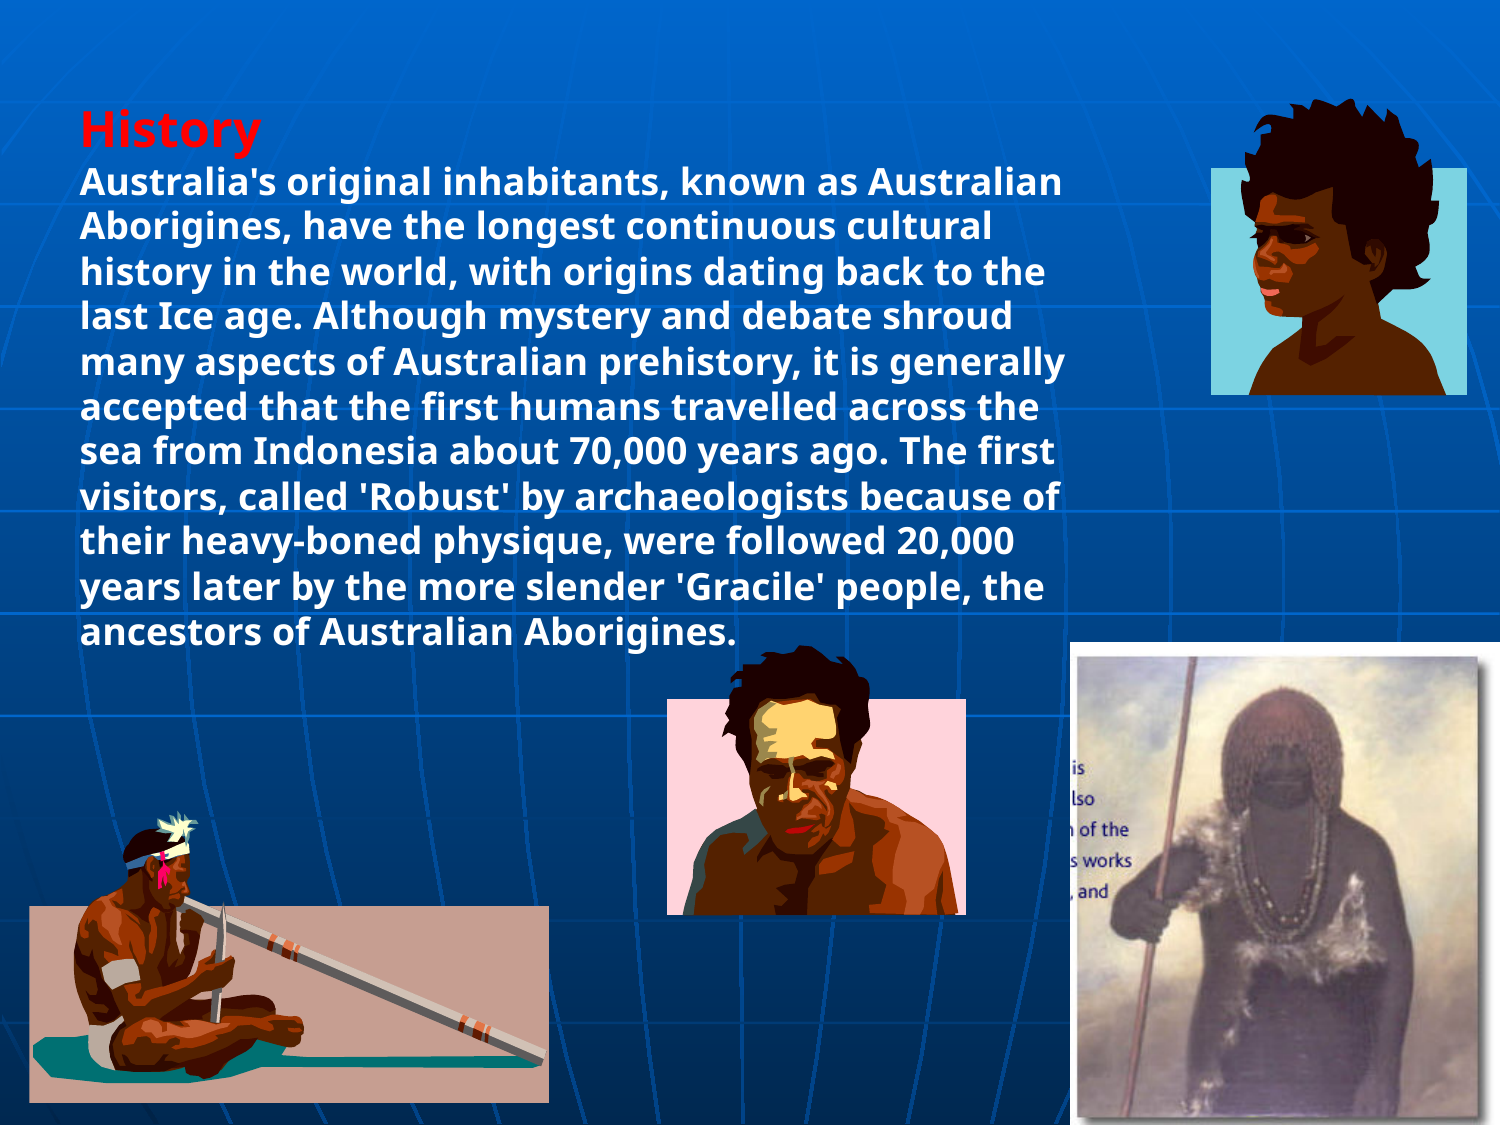

History
Australia's original inhabitants, known as Australian Aborigines, have the longest continuous cultural history in the world, with origins dating back to the last Ice age. Although mystery and debate shroud many aspects of Australian prehistory, it is generally accepted that the first humans travelled across the sea from Indonesia about 70,000 years ago. The first visitors, called 'Robust' by archaeologists because of their heavy-boned physique, were followed 20,000 years later by the more slender 'Gracile' people, the ancestors of Australian Aborigines.